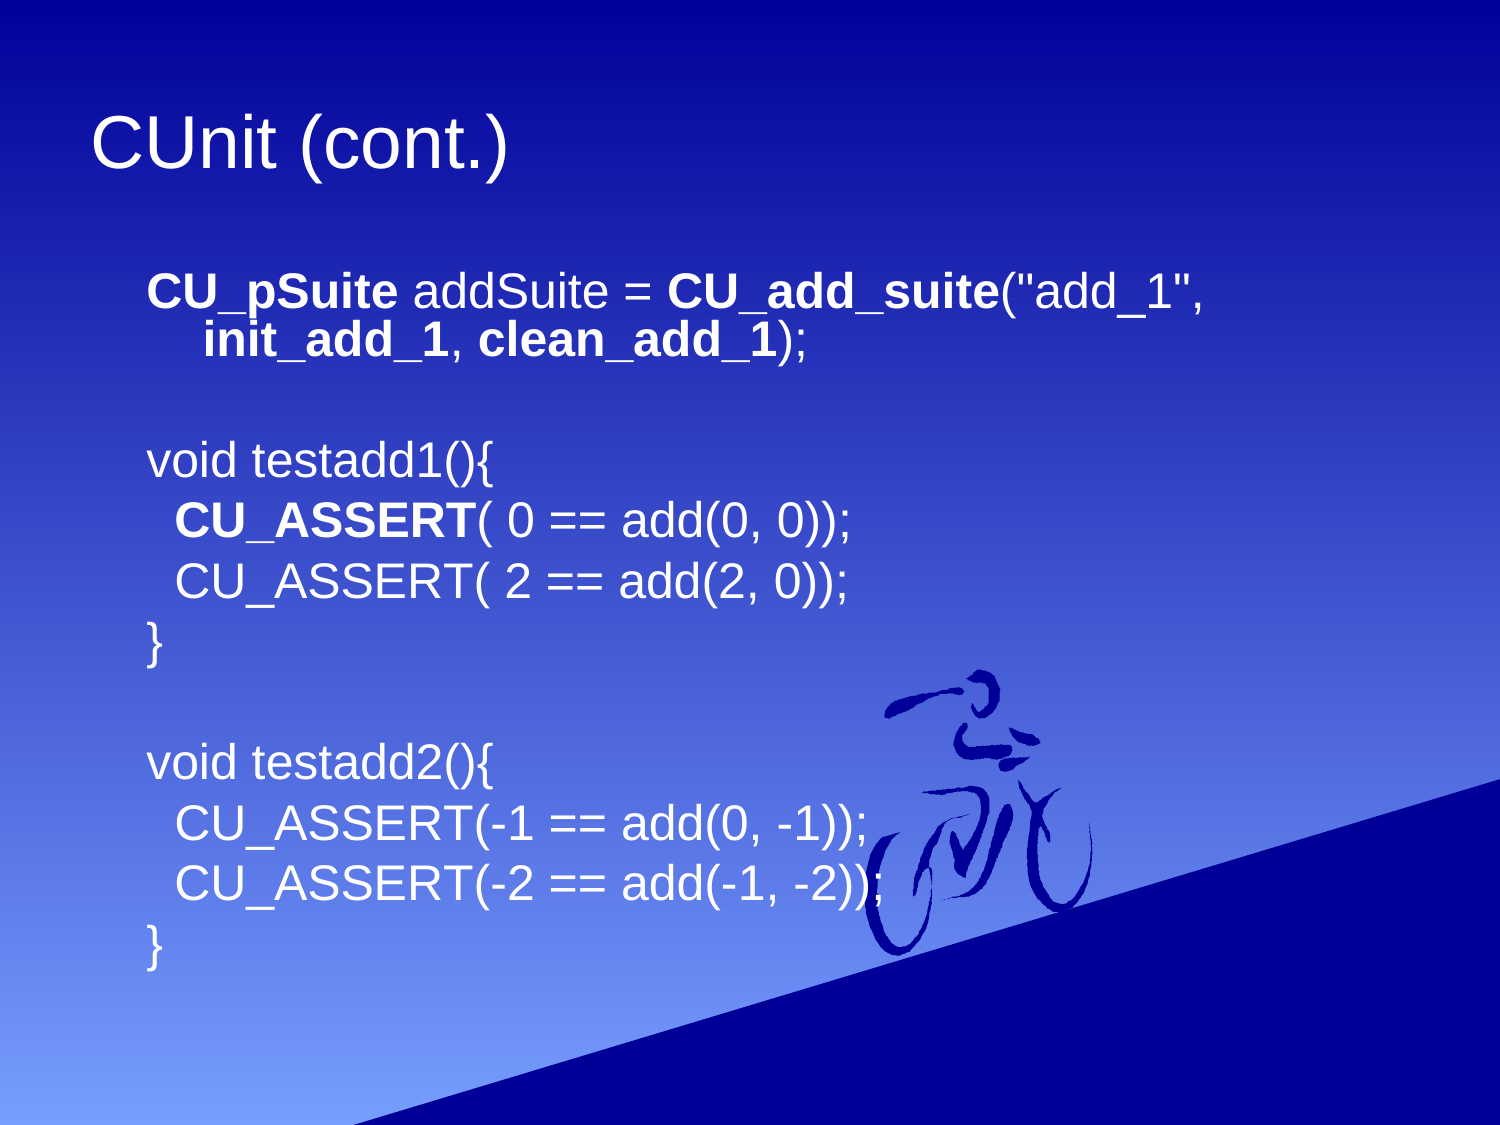

# CUnit (cont.)
CU_pSuite addSuite = CU_add_suite("add_1", init_add_1, clean_add_1);
void testadd1(){
 CU_ASSERT( 0 == add(0, 0));
 CU_ASSERT( 2 == add(2, 0));
}
void testadd2(){
 CU_ASSERT(-1 == add(0, -1));
 CU_ASSERT(-2 == add(-1, -2));
}